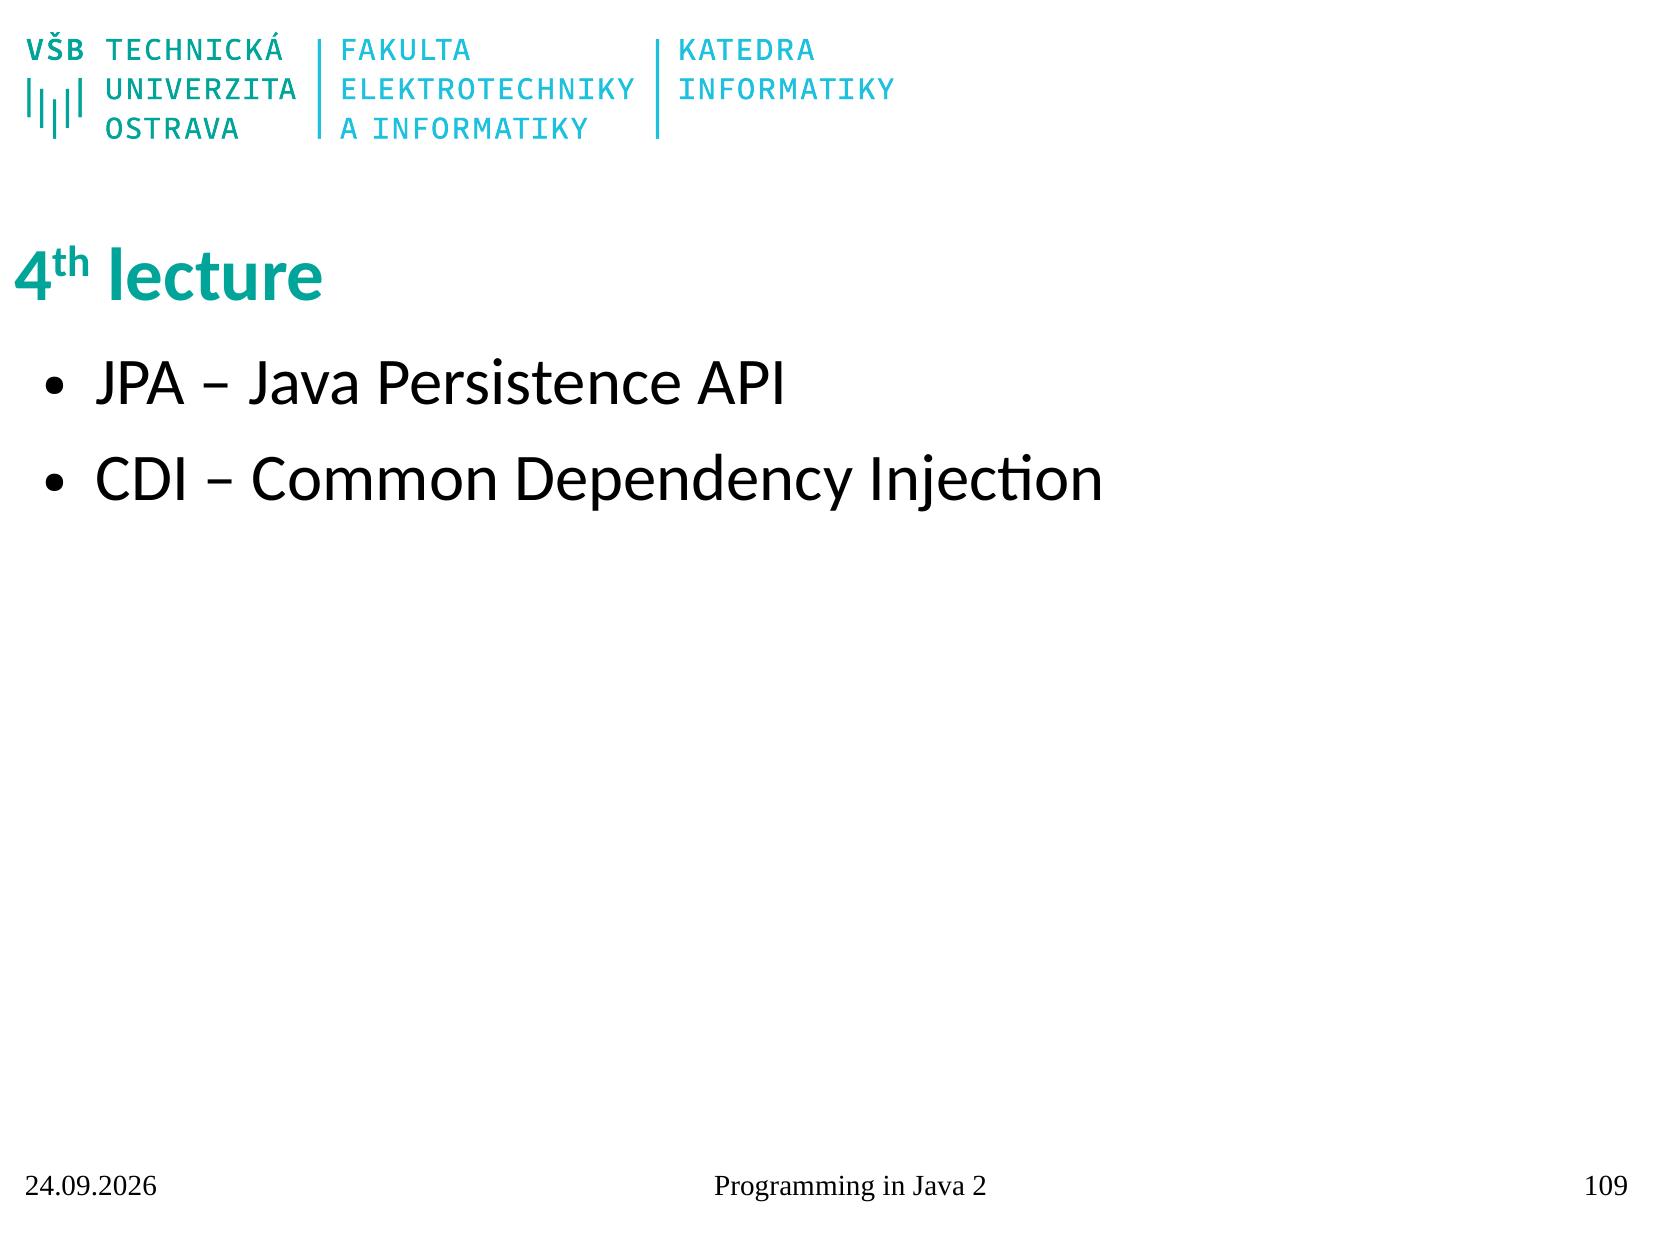

# 4th lecture
JPA – Java Persistence API
CDI – Common Dependency Injection
Programming in Java 2
109